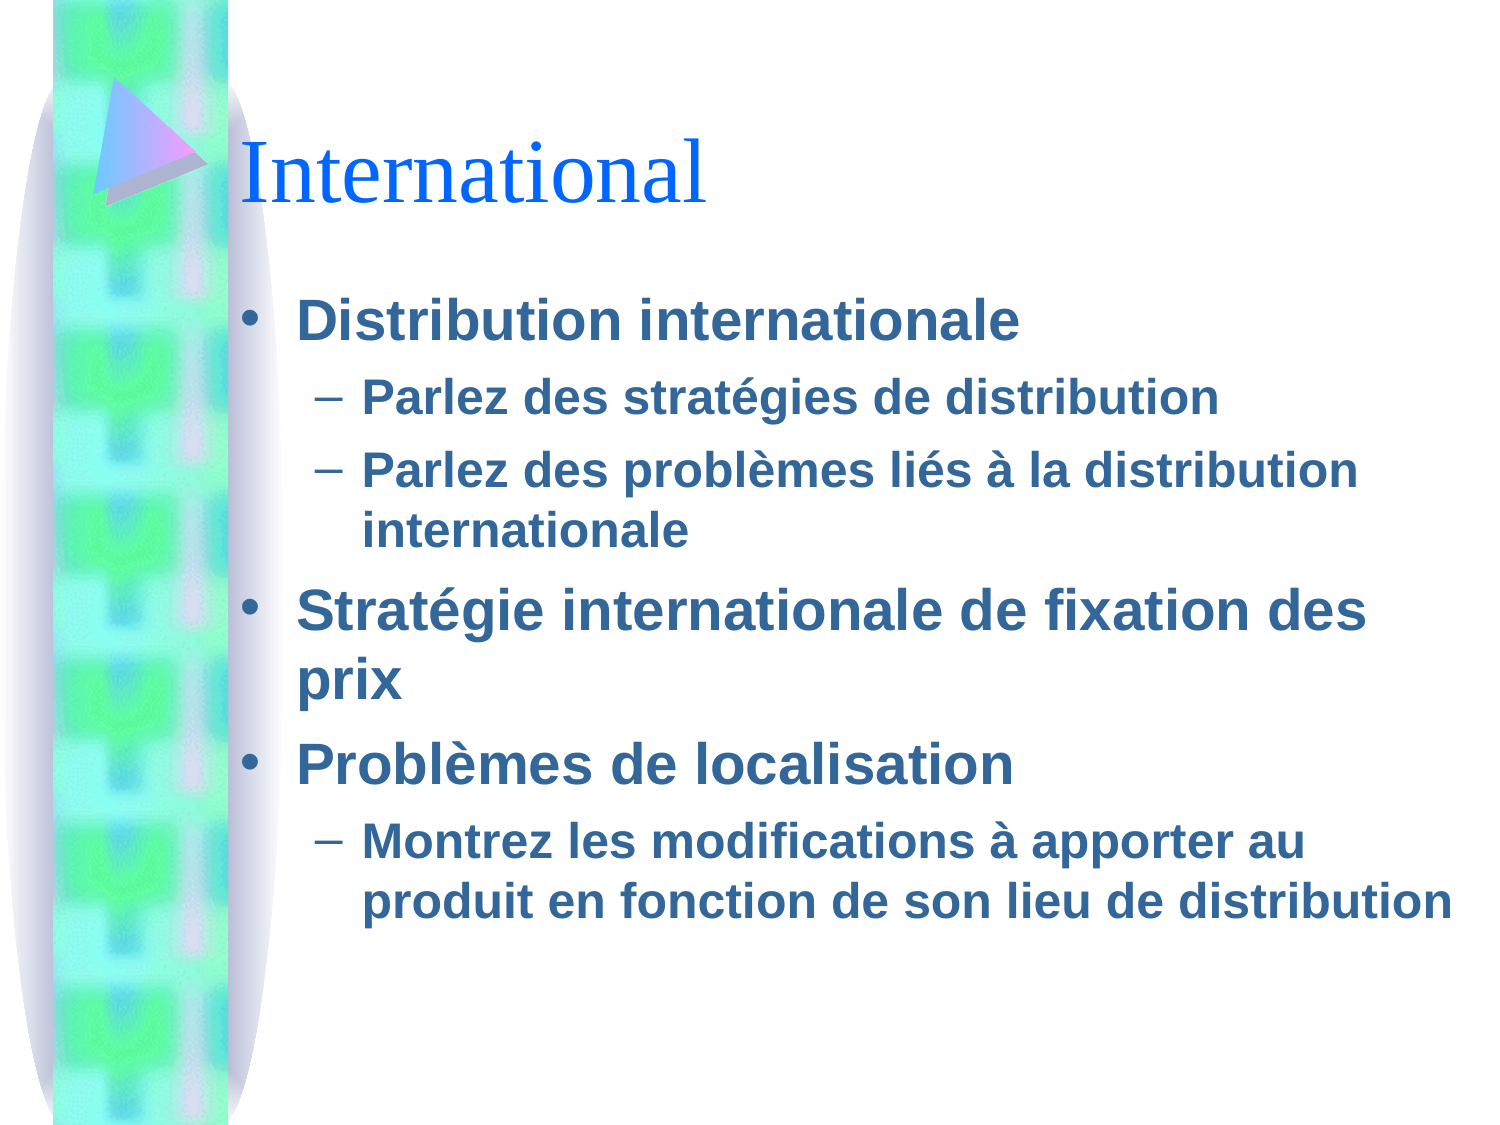

# International
Distribution internationale
Parlez des stratégies de distribution
Parlez des problèmes liés à la distribution internationale
Stratégie internationale de fixation des prix
Problèmes de localisation
Montrez les modifications à apporter au produit en fonction de son lieu de distribution